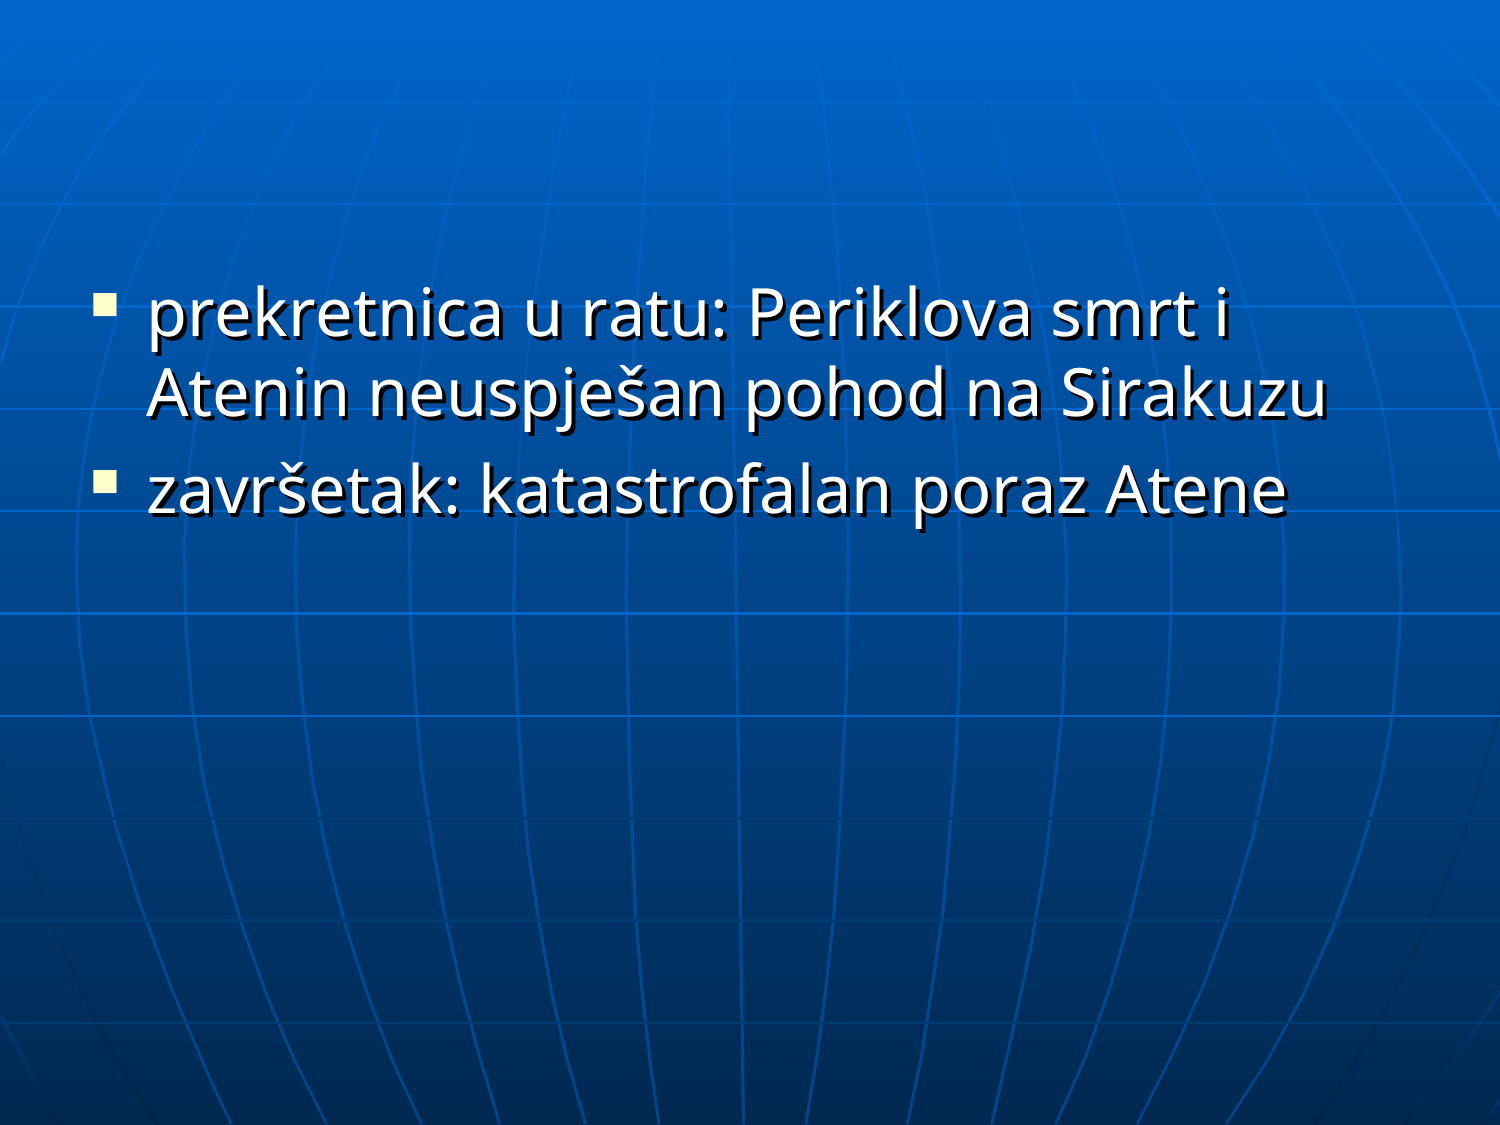

# prekretnica u ratu: Periklova smrt i Atenin neuspješan pohod na Sirakuzu
završetak: katastrofalan poraz Atene